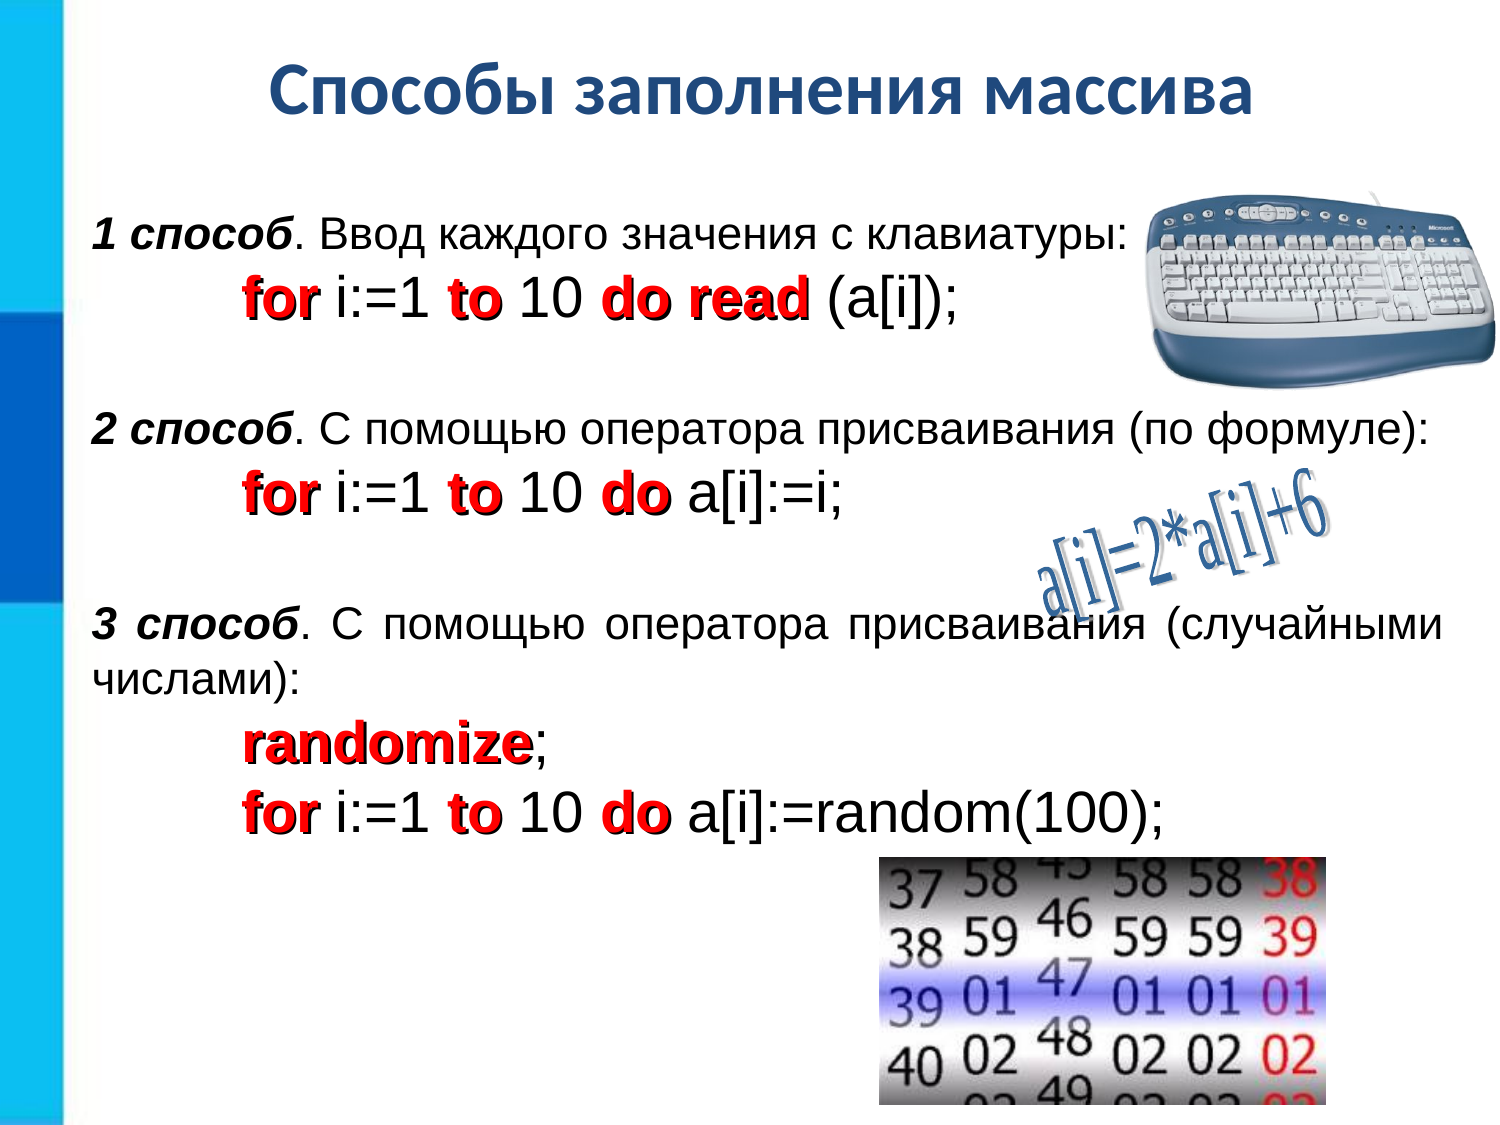

Способы заполнения массива
1 способ. Ввод каждого значения с клавиатуры:
	for i:=1 to 10 do read (a[i]);
2 способ. С помощью оператора присваивания (по формуле):
	for i:=1 to 10 do a[i]:=i;
3 способ. С помощью оператора присваивания (случайными числами):
	randomize;
	for i:=1 to 10 do a[i]:=random(100);
a[i]=2*a[i]+6